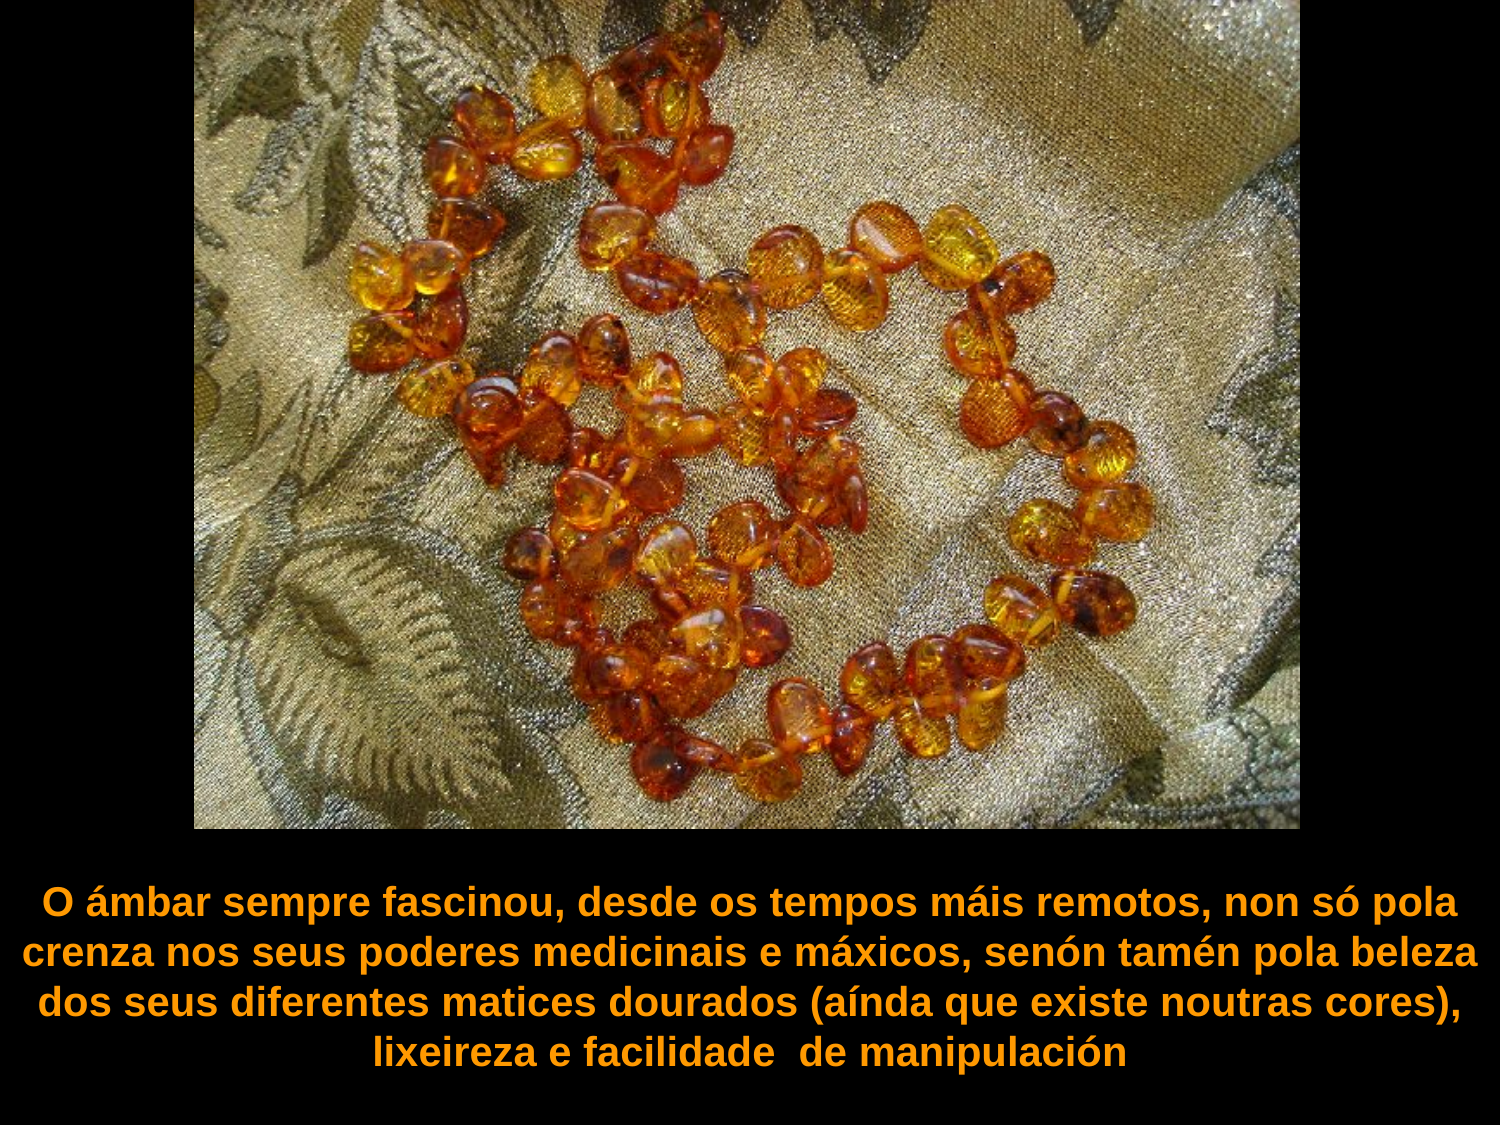

O ámbar sempre fascinou, desde os tempos máis remotos, non só pola crenza nos seus poderes medicinais e máxicos, senón tamén pola beleza dos seus diferentes matices dourados (aínda que existe noutras cores), lixeireza e facilidade de manipulación